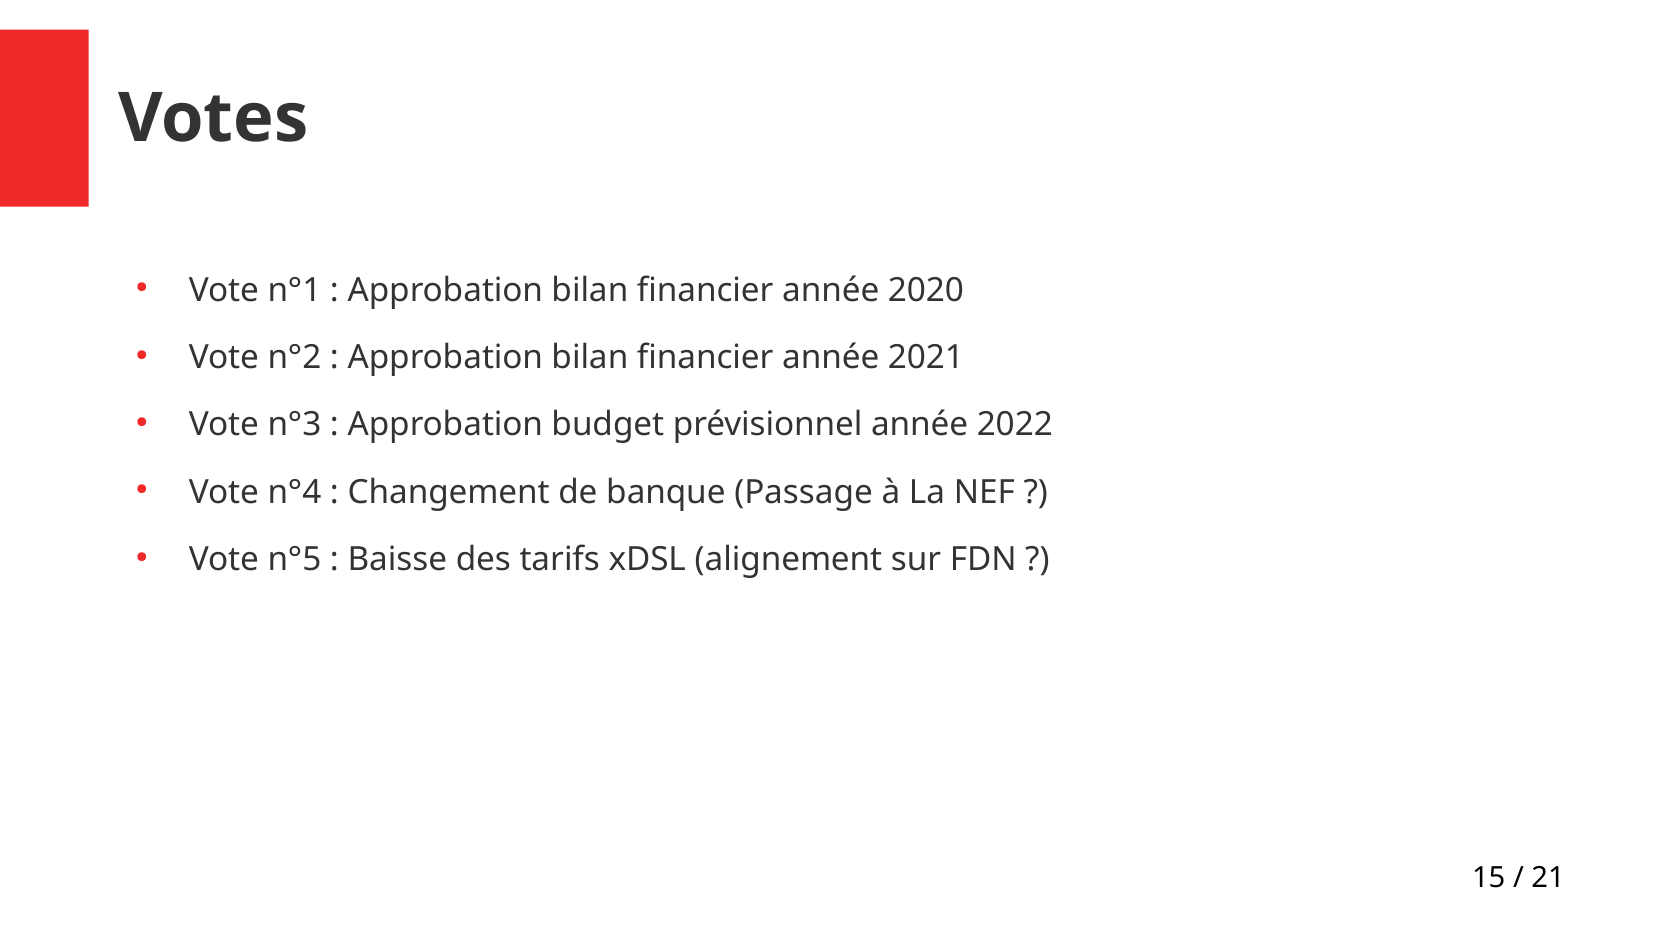

# Votes
Vote n°1 : Approbation bilan financier année 2020
Vote n°2 : Approbation bilan financier année 2021
Vote n°3 : Approbation budget prévisionnel année 2022
Vote n°4 : Changement de banque (Passage à La NEF ?)
Vote n°5 : Baisse des tarifs xDSL (alignement sur FDN ?)
15